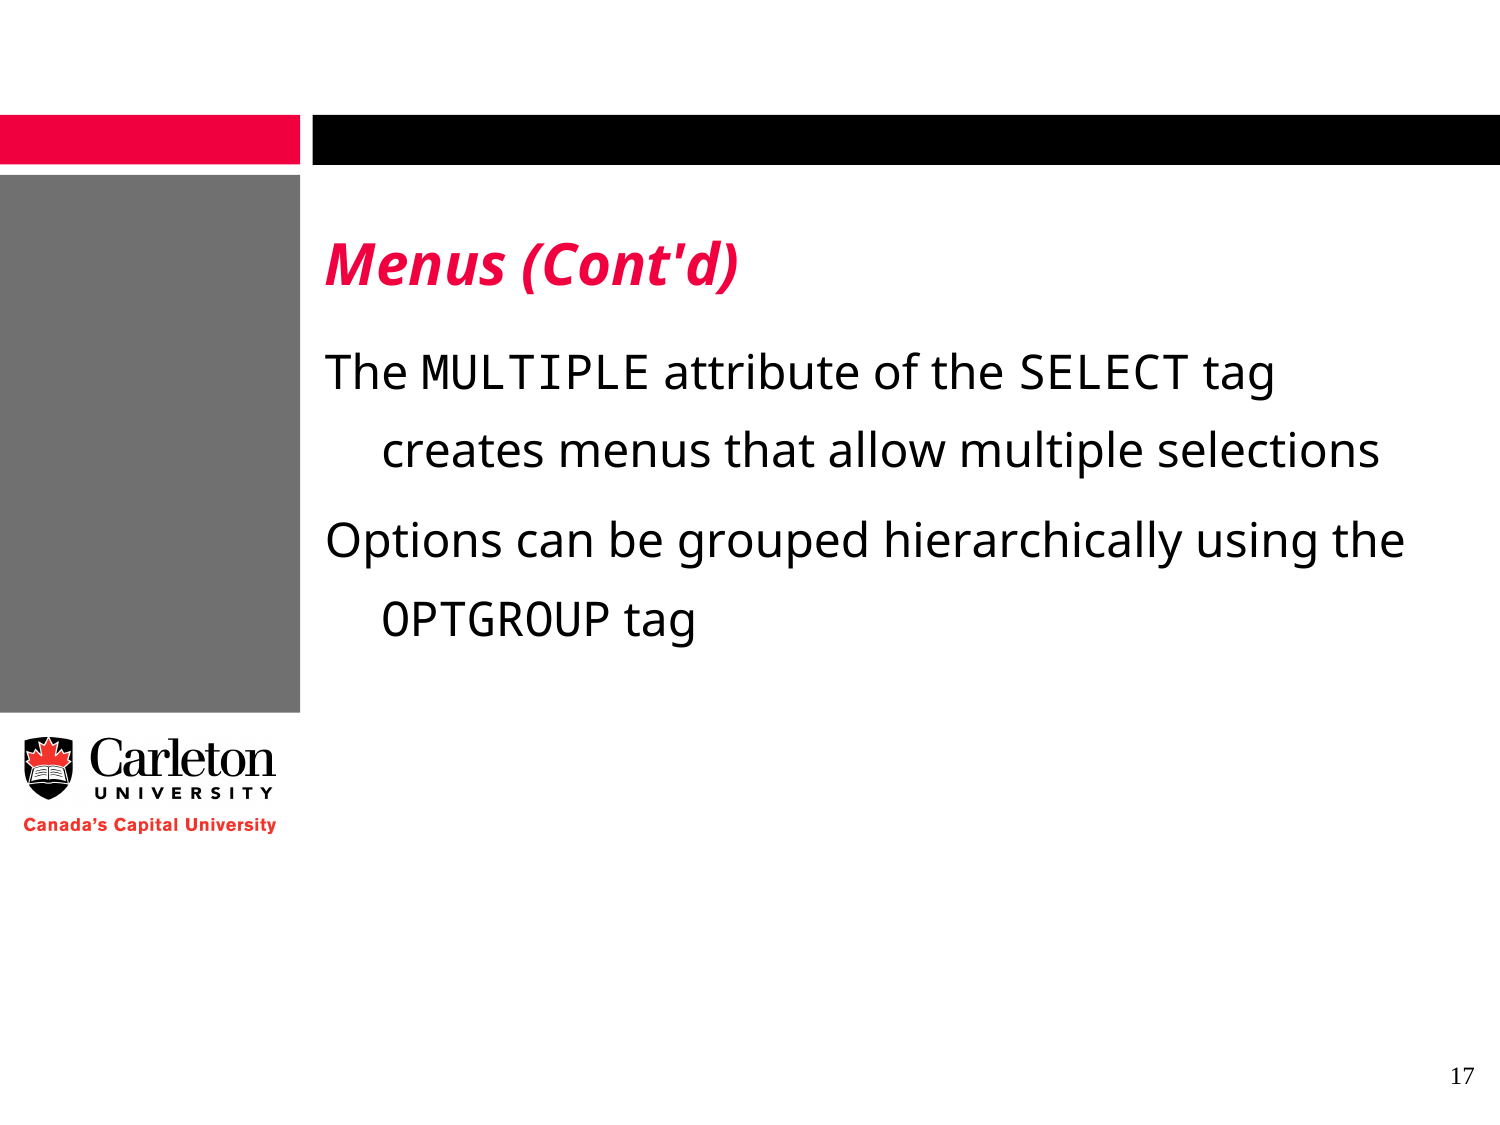

# Menus (Cont'd)
The MULTIPLE attribute of the SELECT tag creates menus that allow multiple selections
Options can be grouped hierarchically using the OPTGROUP tag
17